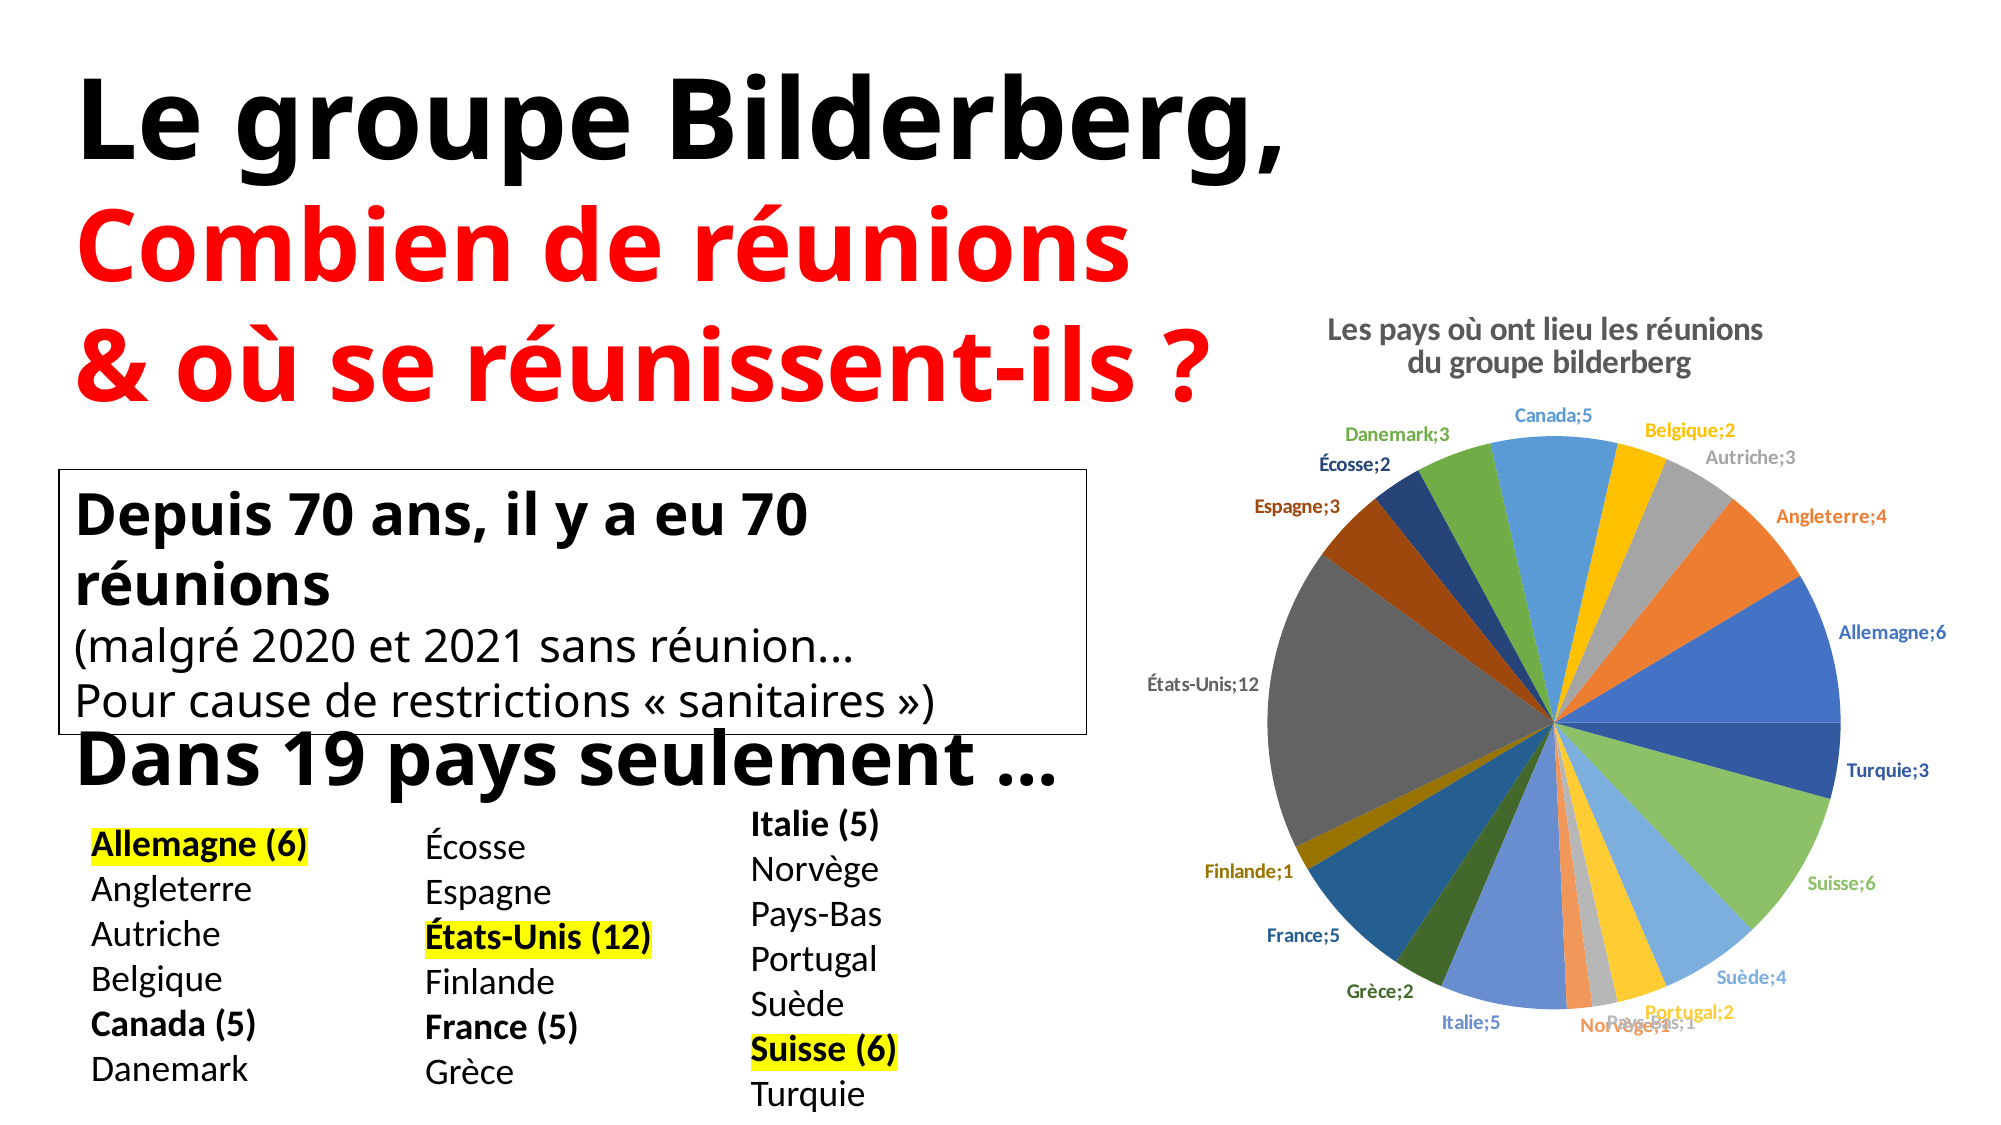

Le groupe Bilderberg,
Combien de réunions
& où se réunissent-ils ?
### Chart: Les pays où ont lieu les réunions
du groupe bilderberg
| Category | Série1 |
|---|---|
| Allemagne | 6.0 |
| Angleterre | 4.0 |
| Autriche | 3.0 |
| Belgique | 2.0 |
| Canada | 5.0 |
| Danemark | 3.0 |
| Écosse | 2.0 |
| Espagne | 3.0 |
| États-Unis | 12.0 |
| Finlande | 1.0 |
| France | 5.0 |
| Grèce | 2.0 |
| Italie | 5.0 |
| Norvège | 1.0 |
| Pays-Bas | 1.0 |
| Portugal | 2.0 |
| Suède | 4.0 |
| Suisse | 6.0 |
| Turquie | 3.0 |Depuis 70 ans, il y a eu 70 réunions
(malgré 2020 et 2021 sans réunion...
Pour cause de restrictions « sanitaires »)
Dans 19 pays seulement ...
Italie (5)
Norvège
Pays-Bas
Portugal
Suède
Suisse (6)
Turquie
Allemagne (6)
Angleterre
Autriche
Belgique
Canada (5)
Danemark
Écosse
Espagne
États-Unis (12)
Finlande
France (5)
Grèce